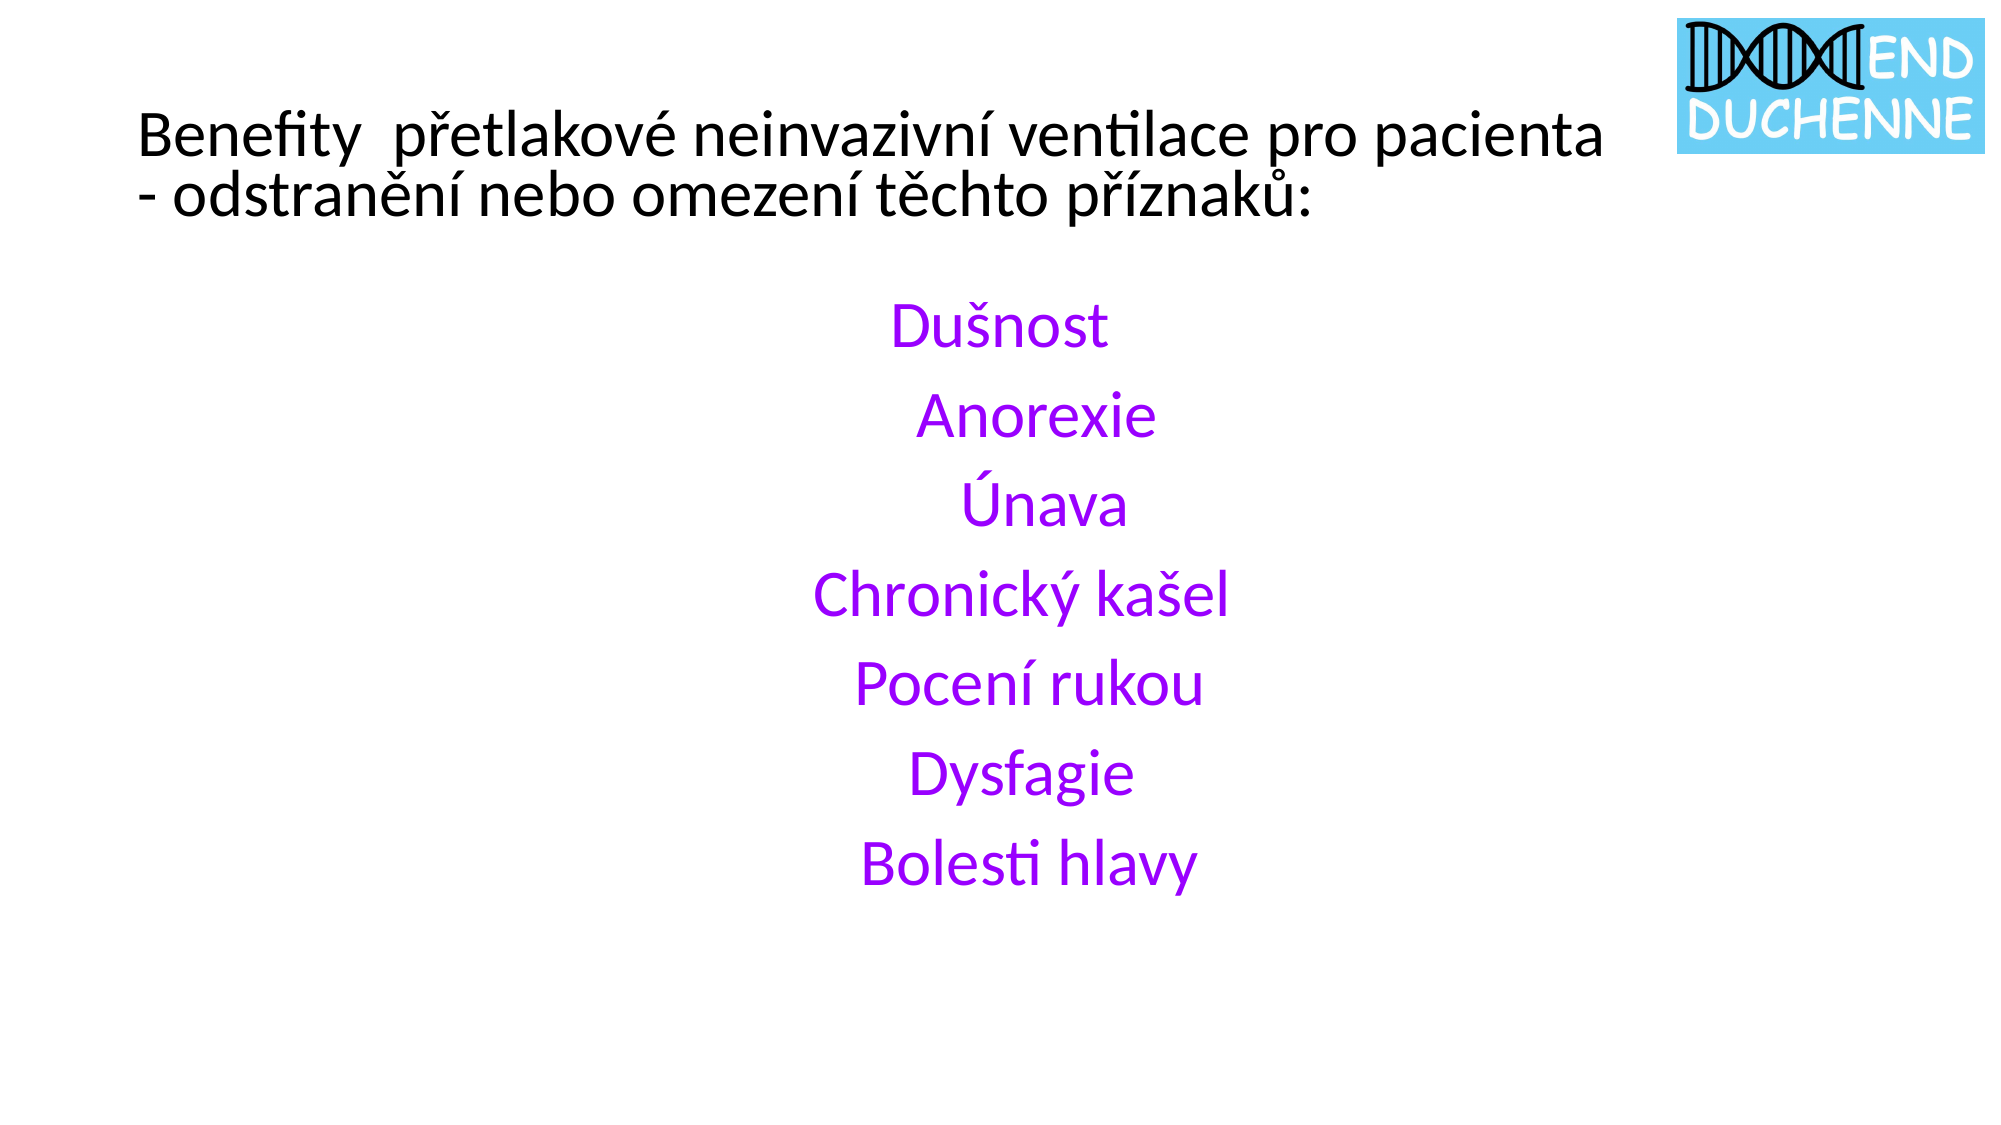

# Benefity přetlakové neinvazivní ventilace pro pacienta - odstranění nebo omezení těchto příznaků:
Dušnost
 Anorexie
 Únava
 Chronický kašel
 Pocení rukou
 Dysfagie
 Bolesti hlavy